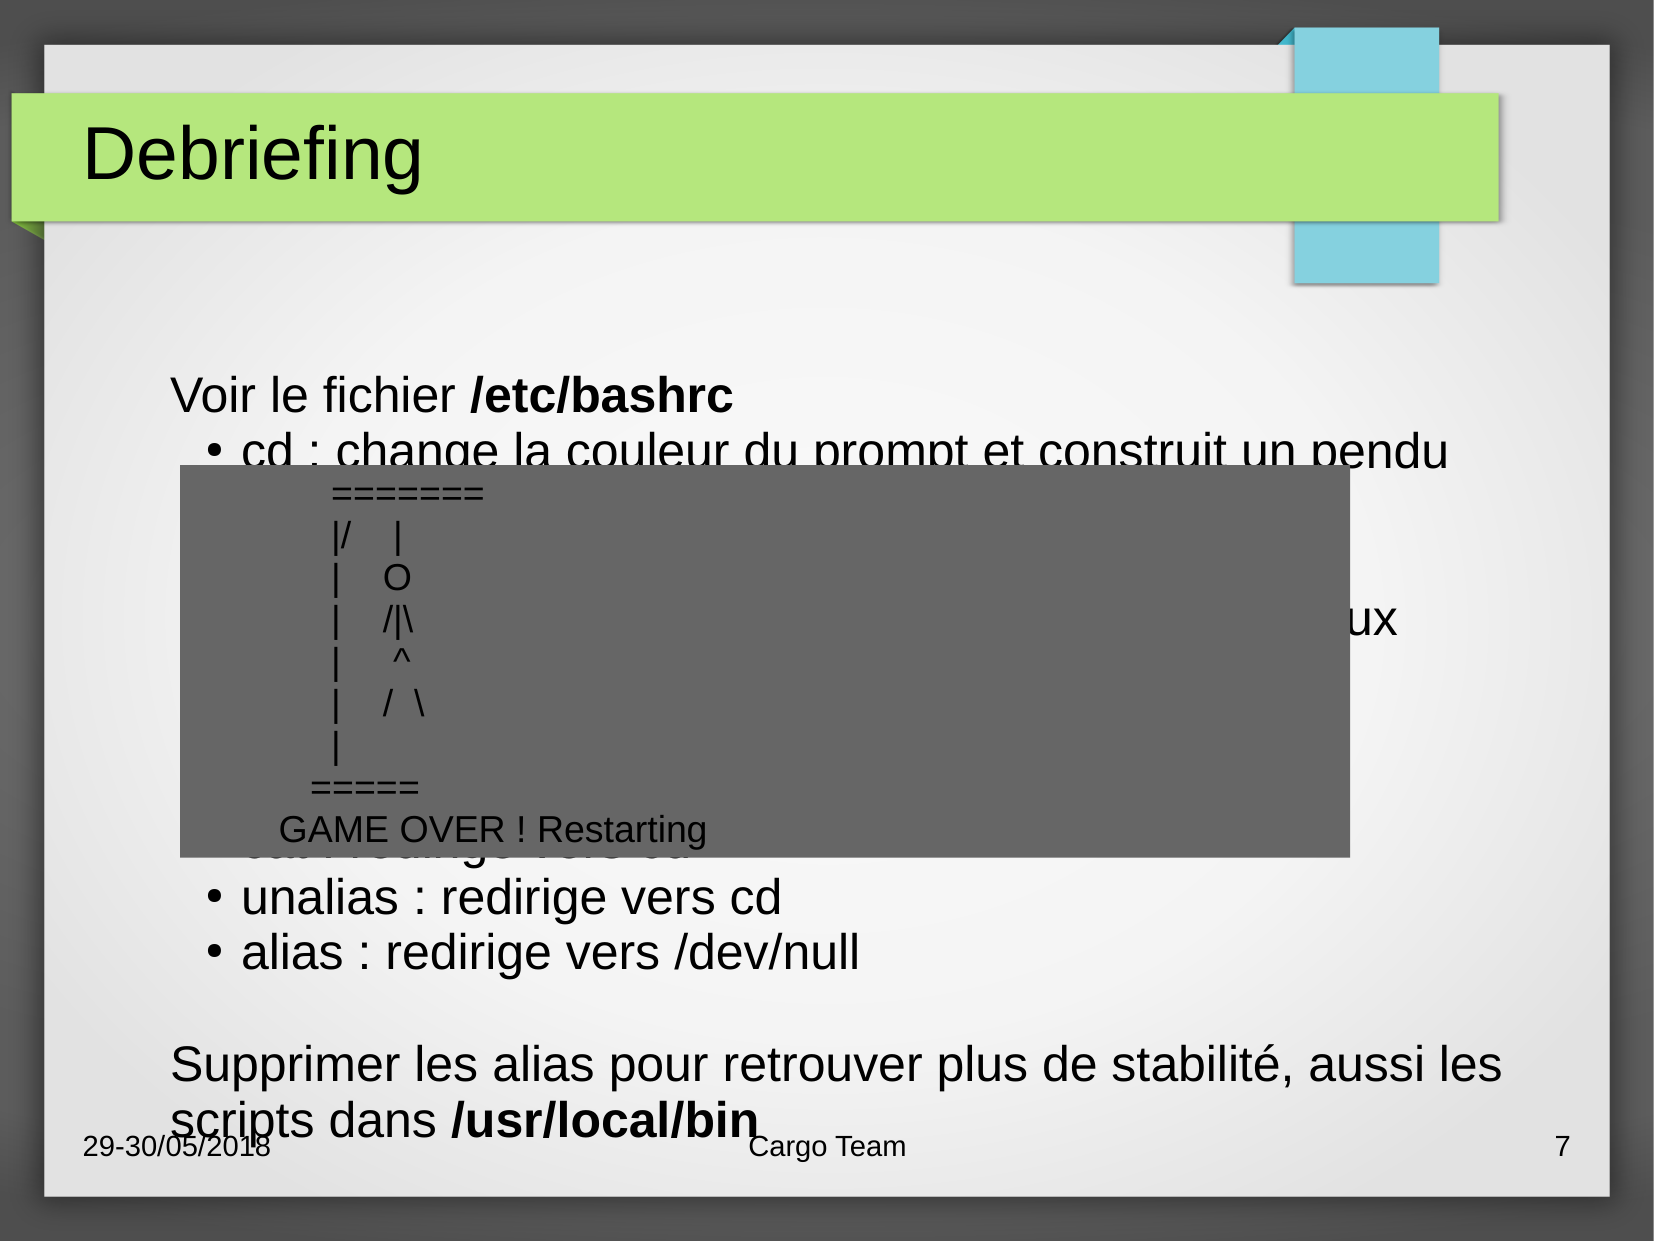

# Debriefing
Voir le fichier /etc/bashrc
cd : change la couleur du prompt et construit un pendu qui redémarre la VM à la fin
pwd : pose quelques questions
env : affiche un manchot pour l’environnement Linux
vi, vim : redirige vers nano
nano : redirige vers emacs
emacs : redirige vers VI
cat : redirige vers cd
unalias : redirige vers cd
alias : redirige vers /dev/null
Supprimer les alias pour retrouver plus de stabilité, aussi les scripts dans /usr/local/bin
 =======
 |/ |
 | O
 | /|\
 | ^
 | / \
 |
 =====
 GAME OVER ! Restarting
29-30/05/2018
Cargo Team
7